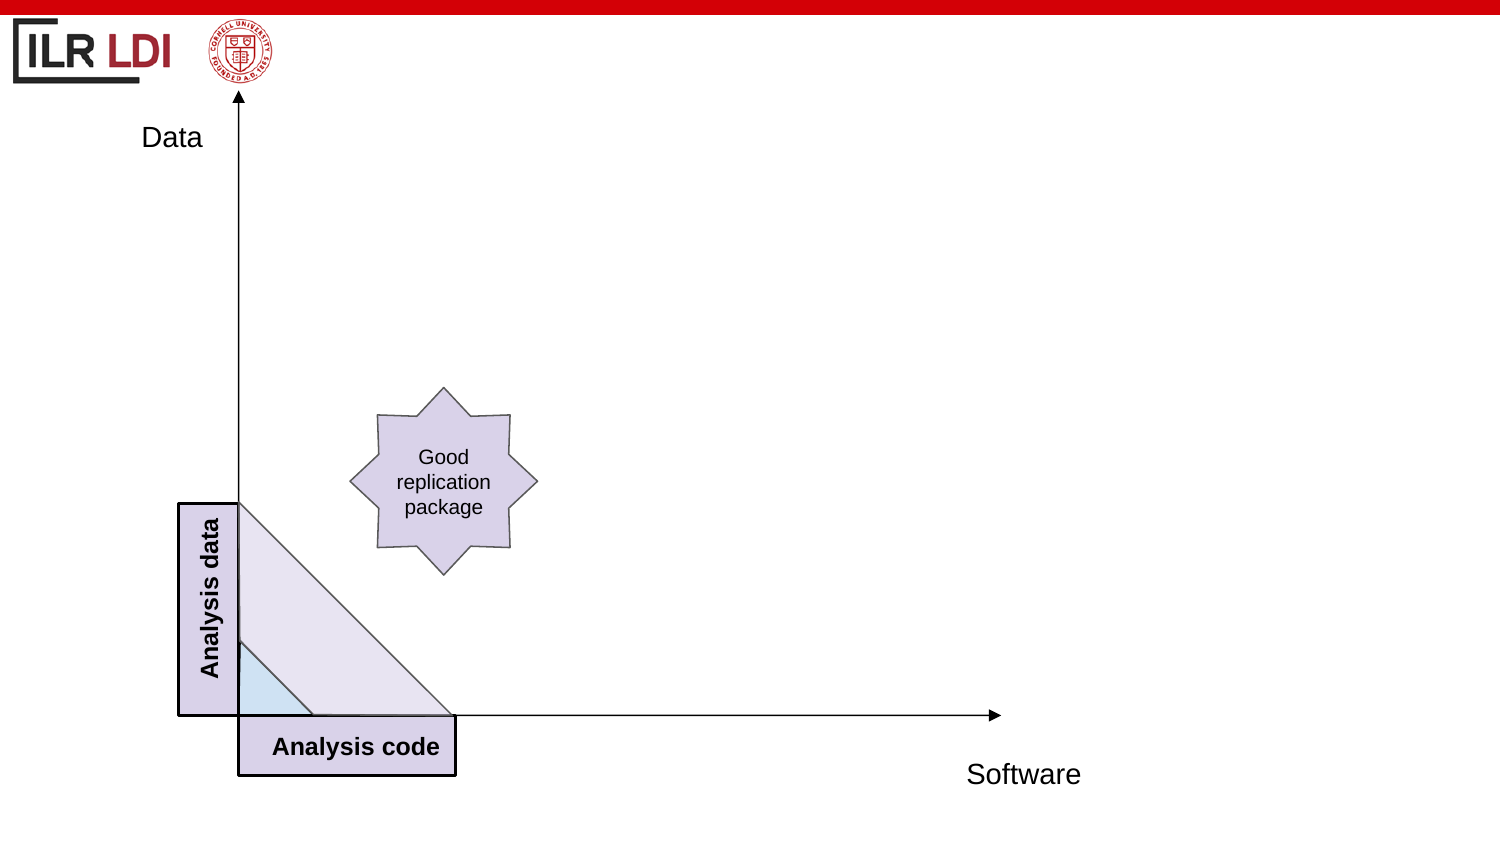

Data
Good replication package
Analysis data
Analysis code
Software